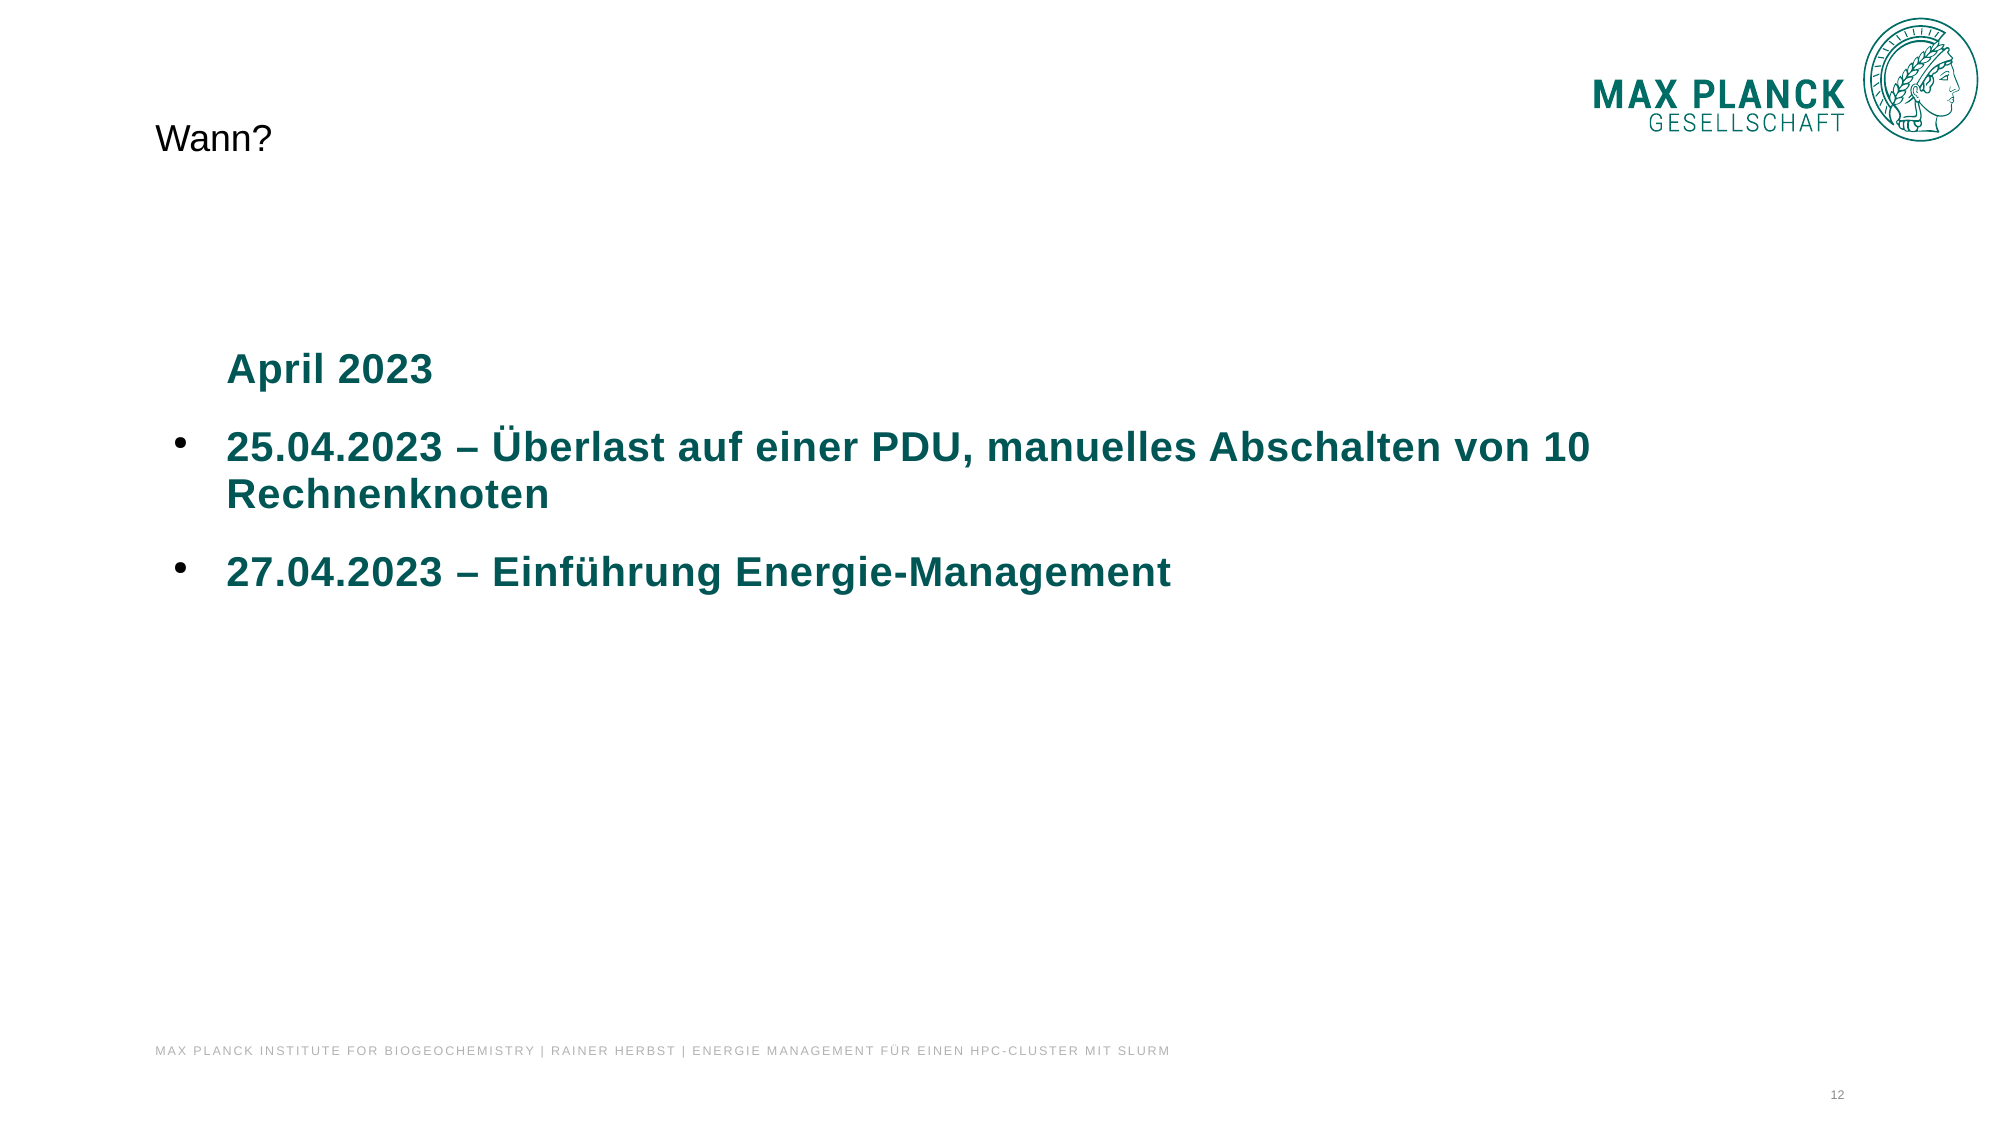

Wann?
# April 2023
25.04.2023 – Überlast auf einer PDU, manuelles Abschalten von 10 Rechnenknoten
27.04.2023 – Einführung Energie-Management
Max Planck Institute for Biogeochemistry | Rainer Herbst | Energie Management für einen HPC-Cluster mit Slurm